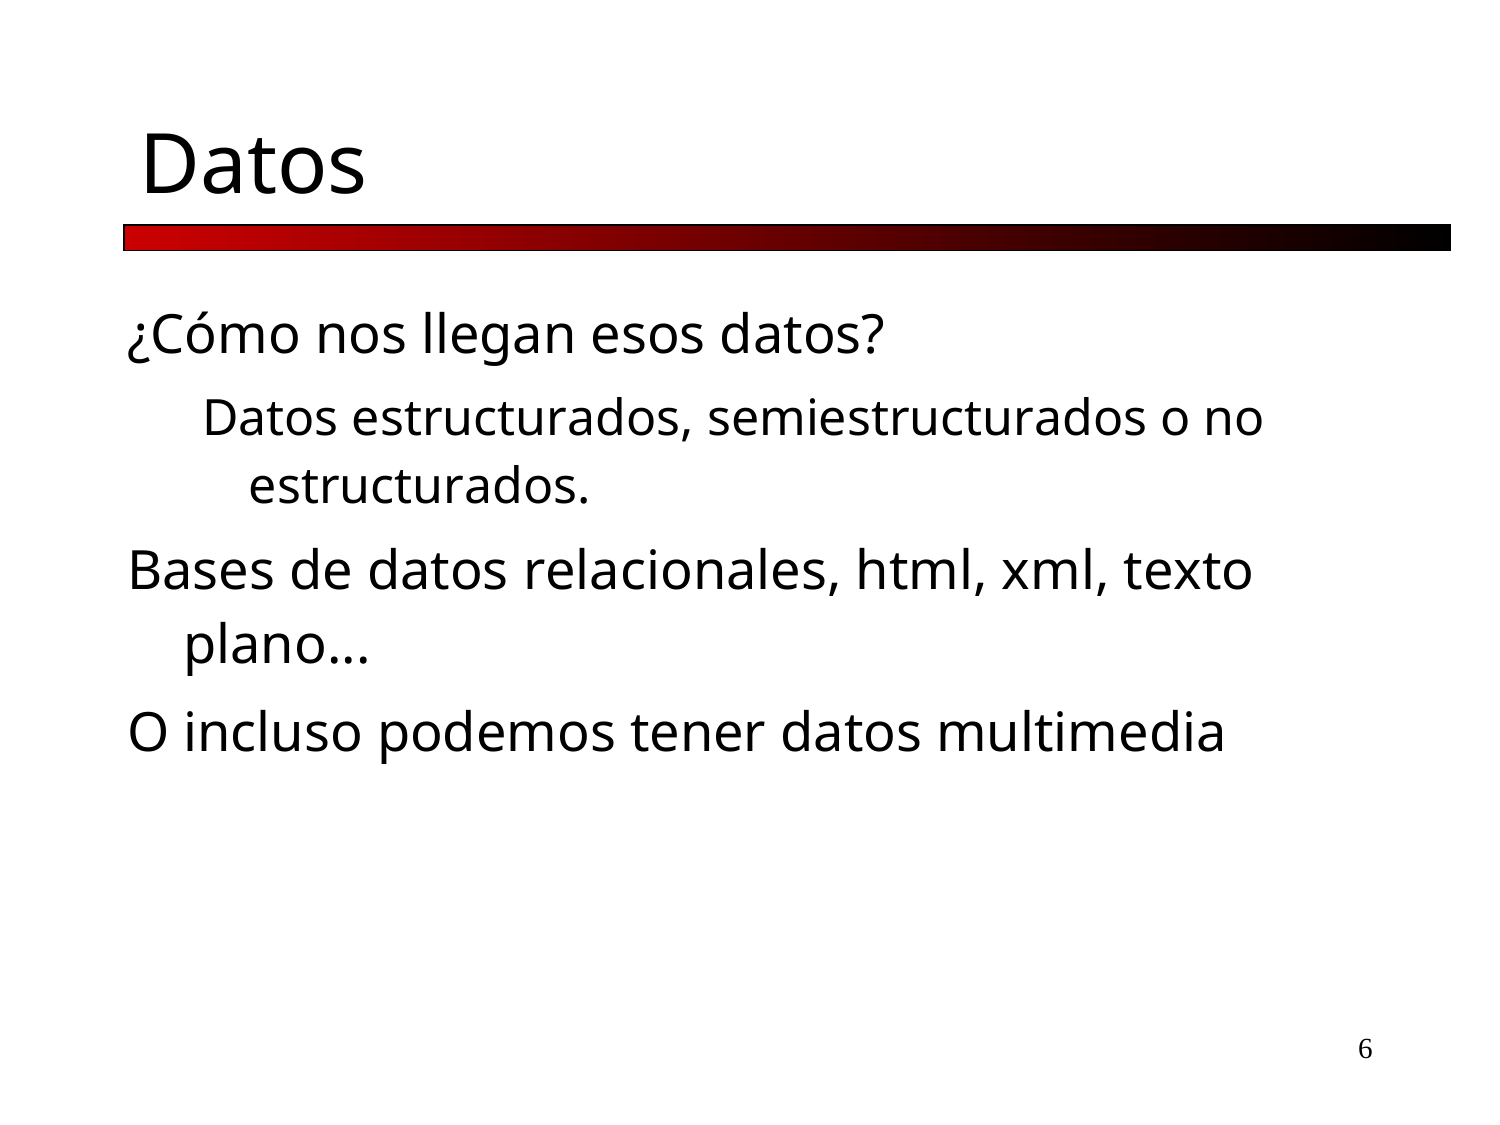

# Datos
¿Cómo nos llegan esos datos?
Datos estructurados, semiestructurados o no estructurados.
Bases de datos relacionales, html, xml, texto plano...
O incluso podemos tener datos multimedia
6